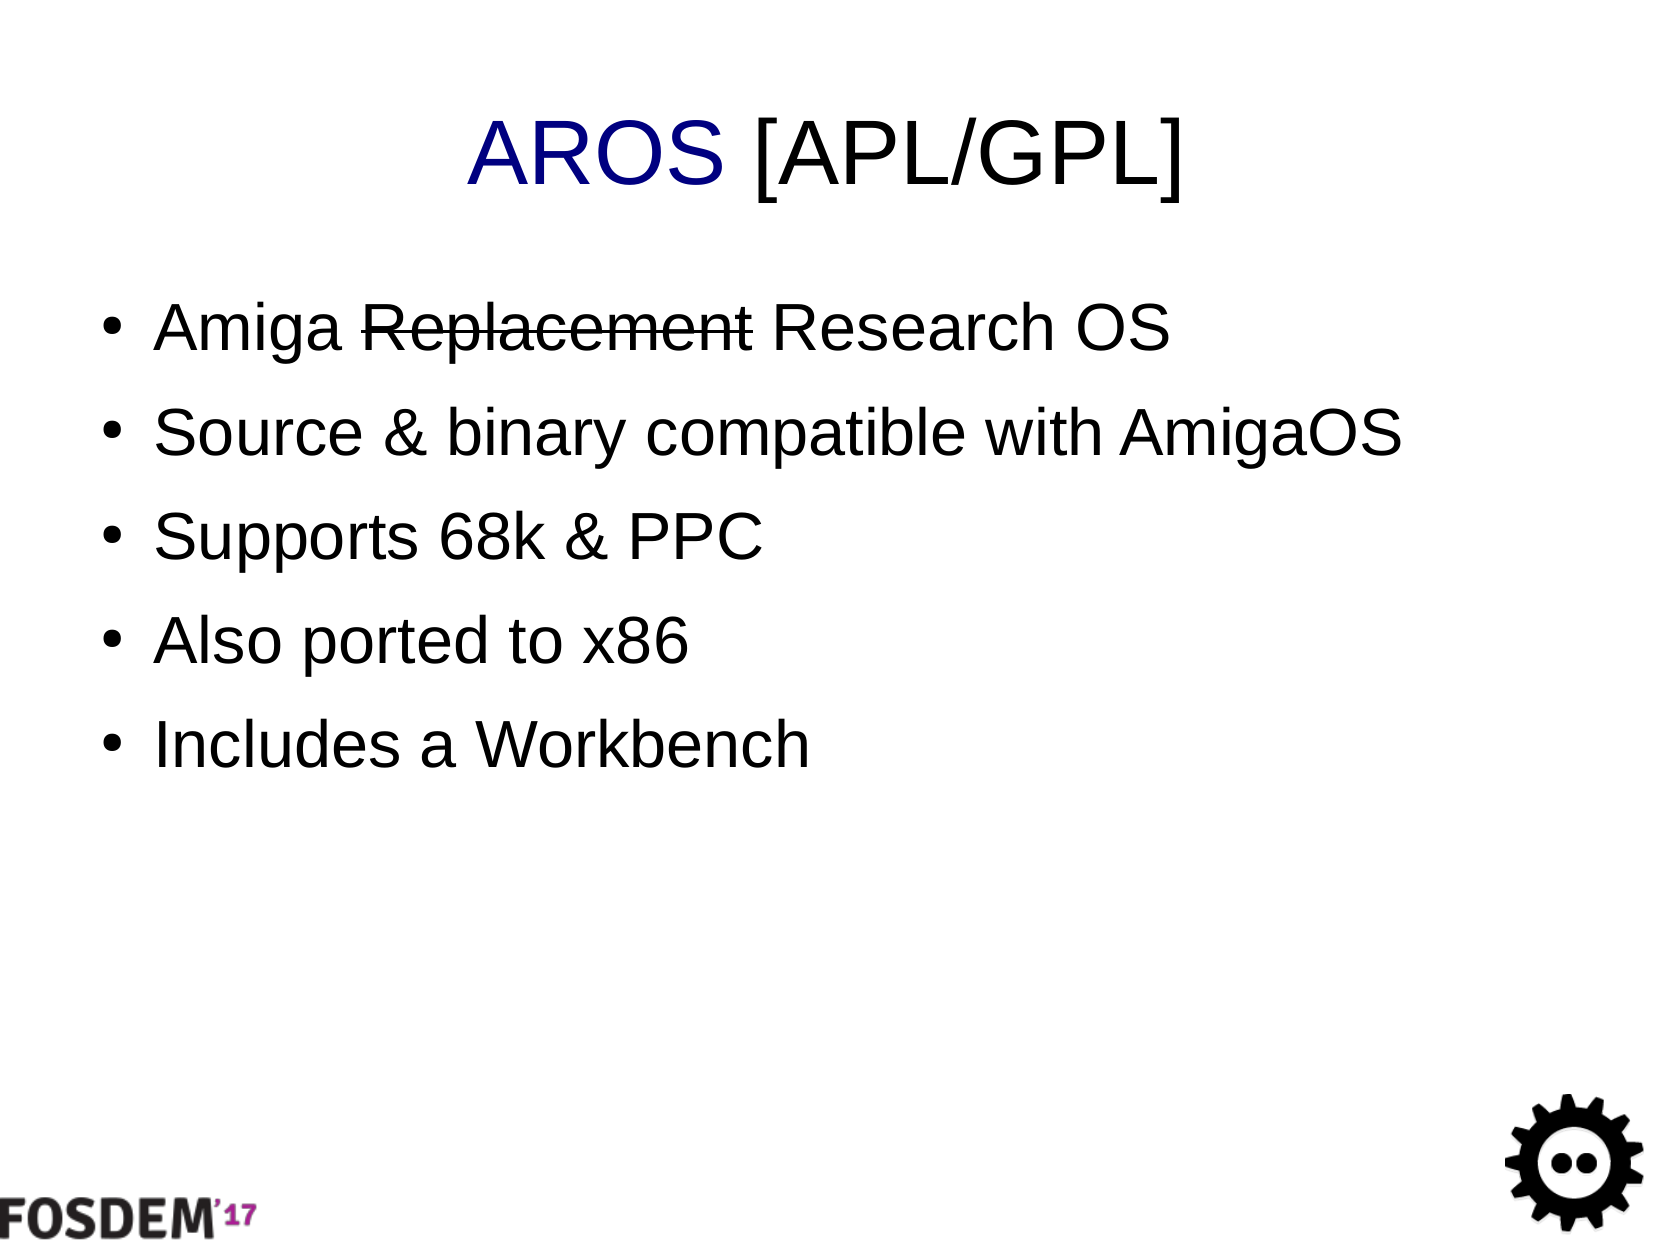

# AROS [APL/GPL]
Amiga Replacement Research OS
Source & binary compatible with AmigaOS
Supports 68k & PPC
Also ported to x86
Includes a Workbench